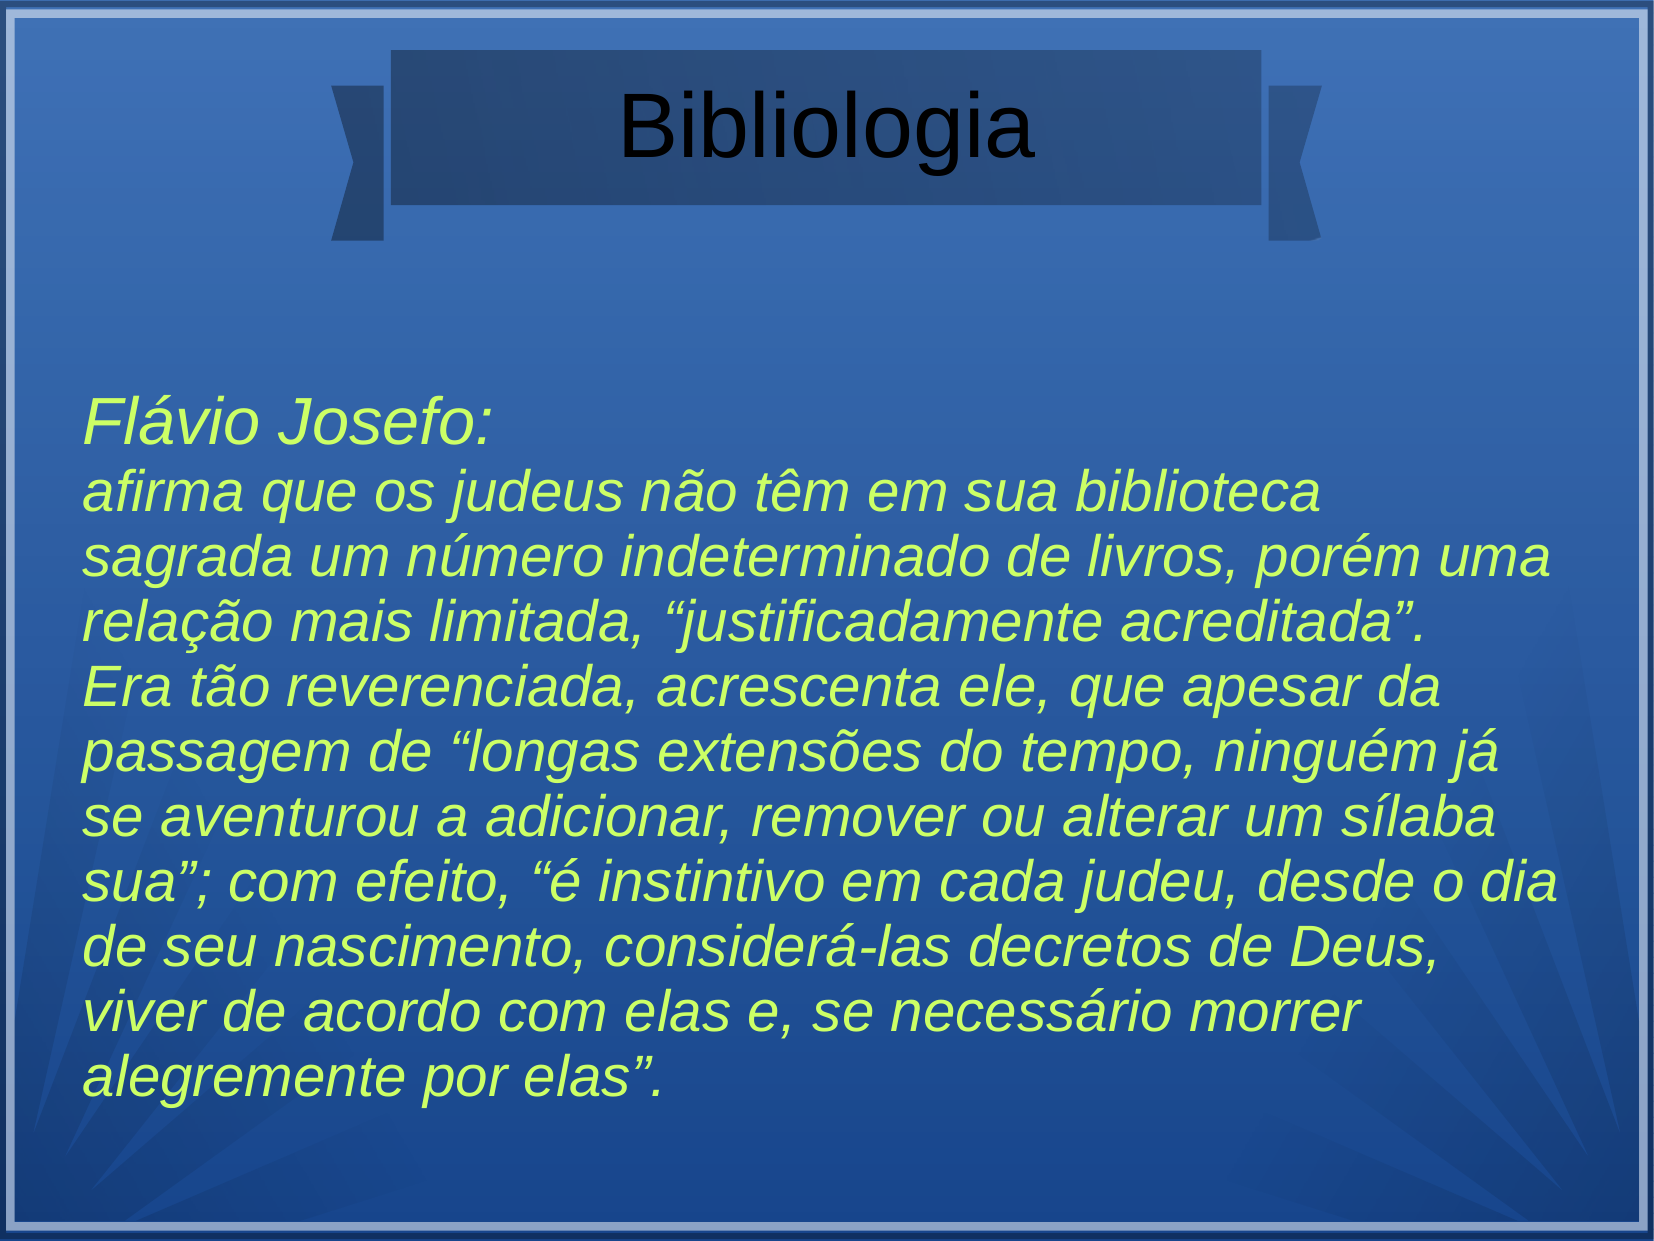

# Bibliologia
Flávio Josefo:
afirma que os judeus não têm em sua biblioteca
sagrada um número indeterminado de livros, porém uma relação mais limitada, “justificadamente acreditada”.
Era tão reverenciada, acrescenta ele, que apesar da passagem de “longas extensões do tempo, ninguém já se aventurou a adicionar, remover ou alterar um sílaba sua”; com efeito, “é instintivo em cada judeu, desde o dia de seu nascimento, considerá-las decretos de Deus, viver de acordo com elas e, se necessário morrer alegremente por elas”.